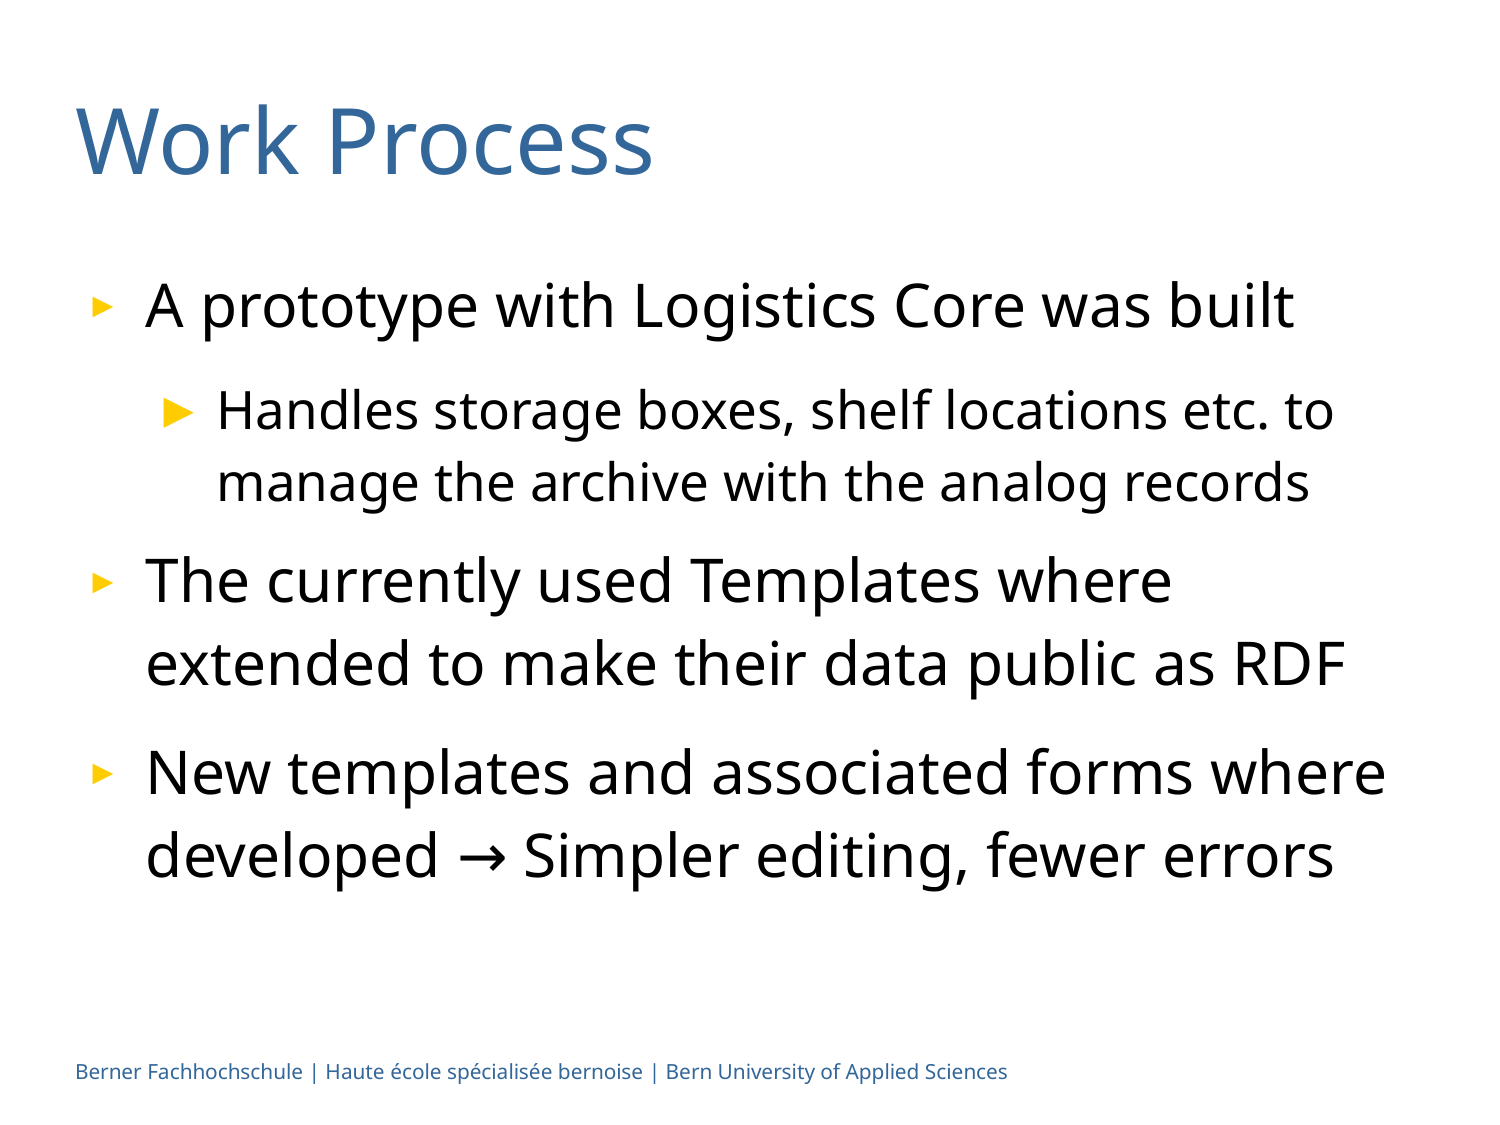

# Work Process
A prototype with Logistics Core was built
Handles storage boxes, shelf locations etc. to manage the archive with the analog records
The currently used Templates where extended to make their data public as RDF
New templates and associated forms where developed → Simpler editing, fewer errors